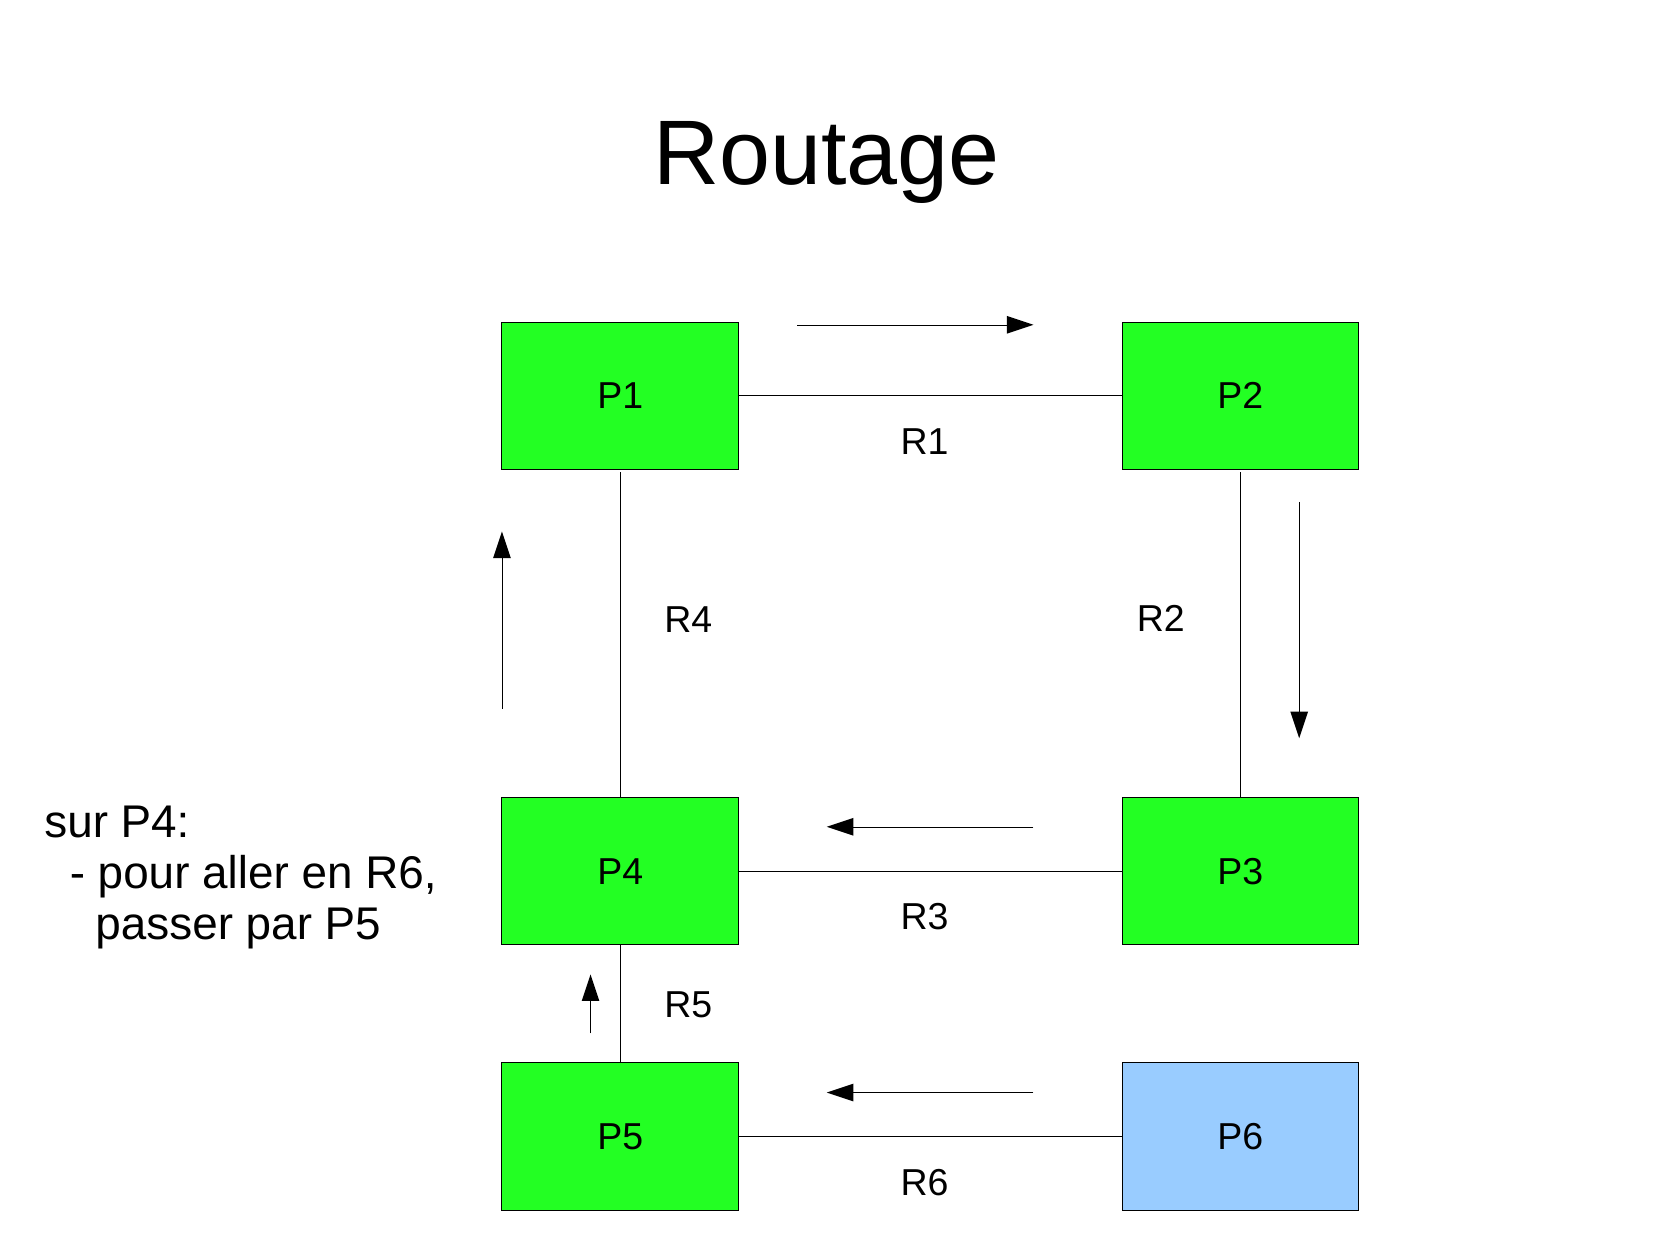

# Routage
P1
P2
R1
R2
R4
sur P4:
 - pour aller en R6,
 passer par P5
P4
P3
R3
R5
P5
P6
R6